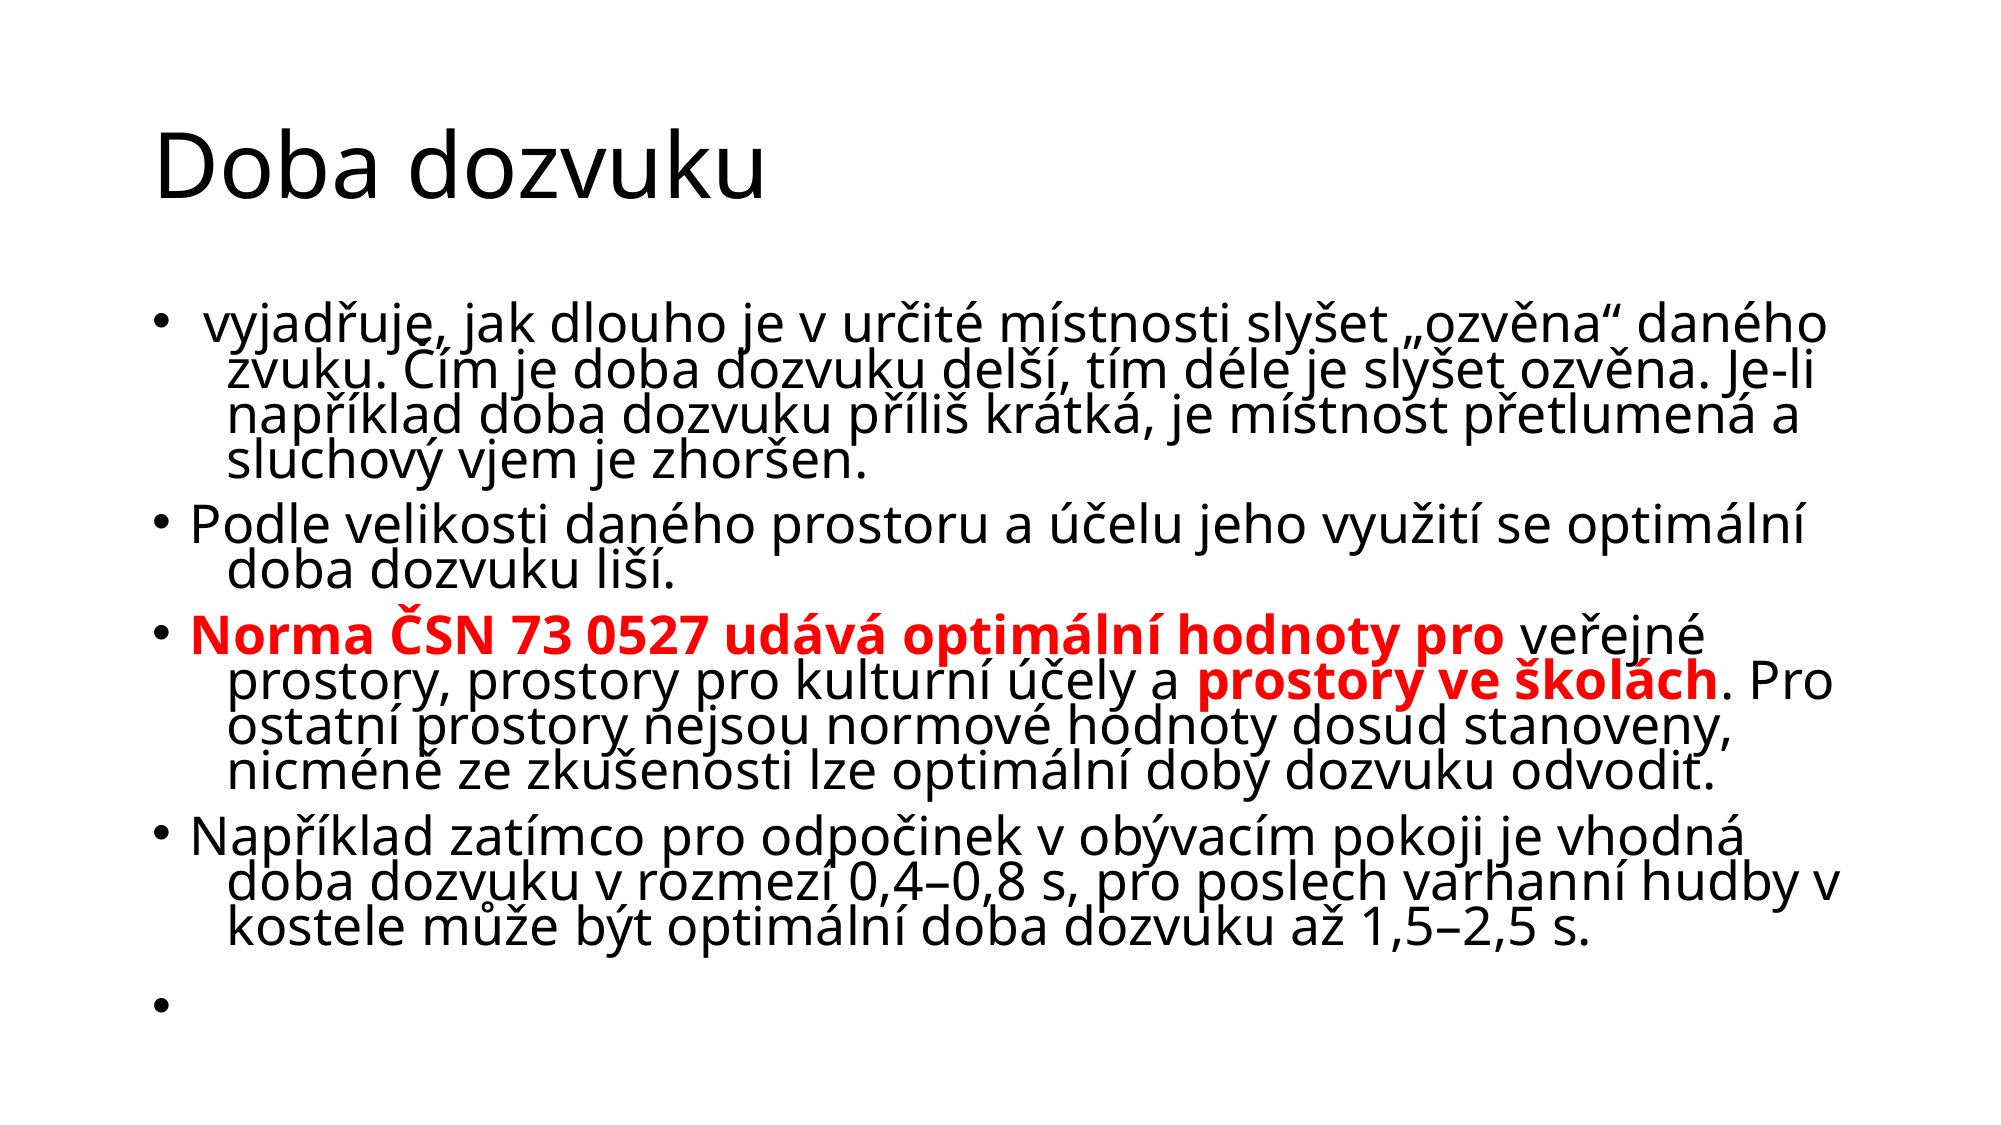

# Doba dozvuku
 vyjadřuje, jak dlouho je v určité místnosti slyšet „ozvěna“ daného zvuku. Čím je doba dozvuku delší, tím déle je slyšet ozvěna. Je-li například doba dozvuku příliš krátká, je místnost přetlumená a sluchový vjem je zhoršen.
Podle velikosti daného prostoru a účelu jeho využití se optimální doba dozvuku liší.
Norma ČSN 73 0527 udává optimální hodnoty pro veřejné prostory, prostory pro kulturní účely a prostory ve školách. Pro ostatní prostory nejsou normové hodnoty dosud stanoveny, nicméně ze zkušenosti lze optimální doby dozvuku odvodit.
Například zatímco pro odpočinek v obývacím pokoji je vhodná doba dozvuku v rozmezí 0,4–0,8 s, pro poslech varhanní hudby v kostele může být optimální doba dozvuku až 1,5–2,5 s.